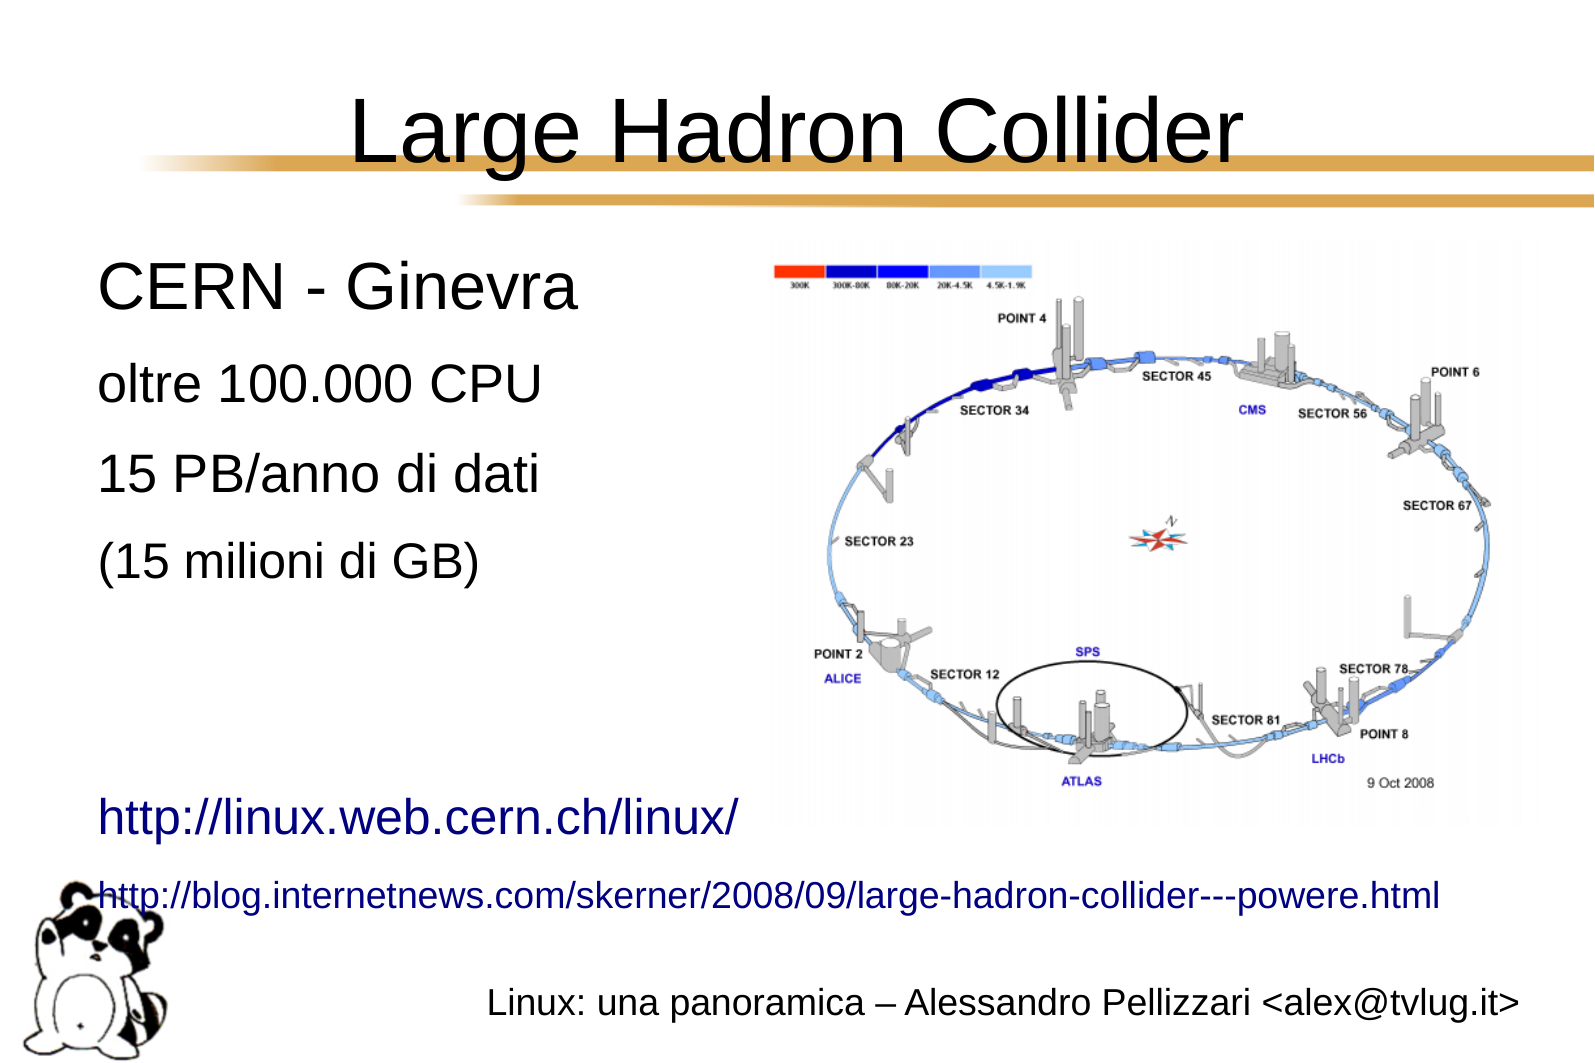

# Large Hadron Collider
CERN - Ginevra
oltre 100.000 CPU
15 PB/anno di dati
(15 milioni di GB)
http://linux.web.cern.ch/linux/
http://blog.internetnews.com/skerner/2008/09/large-hadron-collider---powere.html
Linux: una panoramica – Alessandro Pellizzari <alex@tvlug.it>